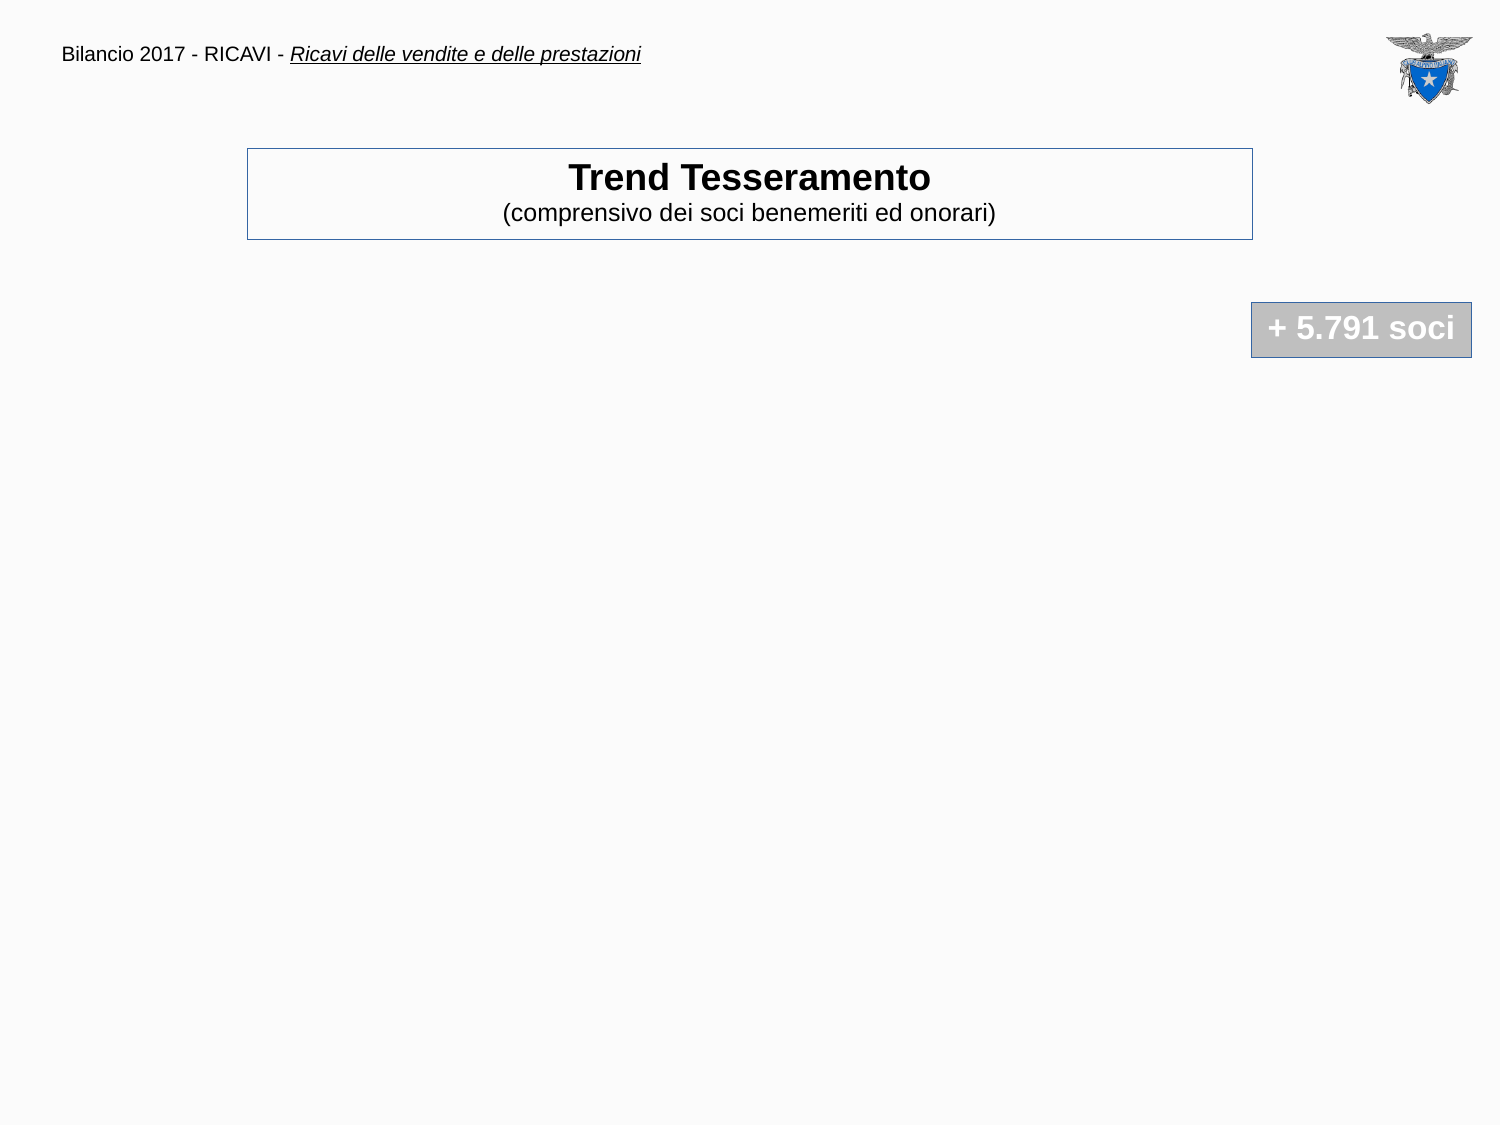

Bilancio 2017 - RICAVI - Ricavi delle vendite e delle prestazioni
Trend Tesseramento
(comprensivo dei soci benemeriti ed onorari)
+ 5.791 soci